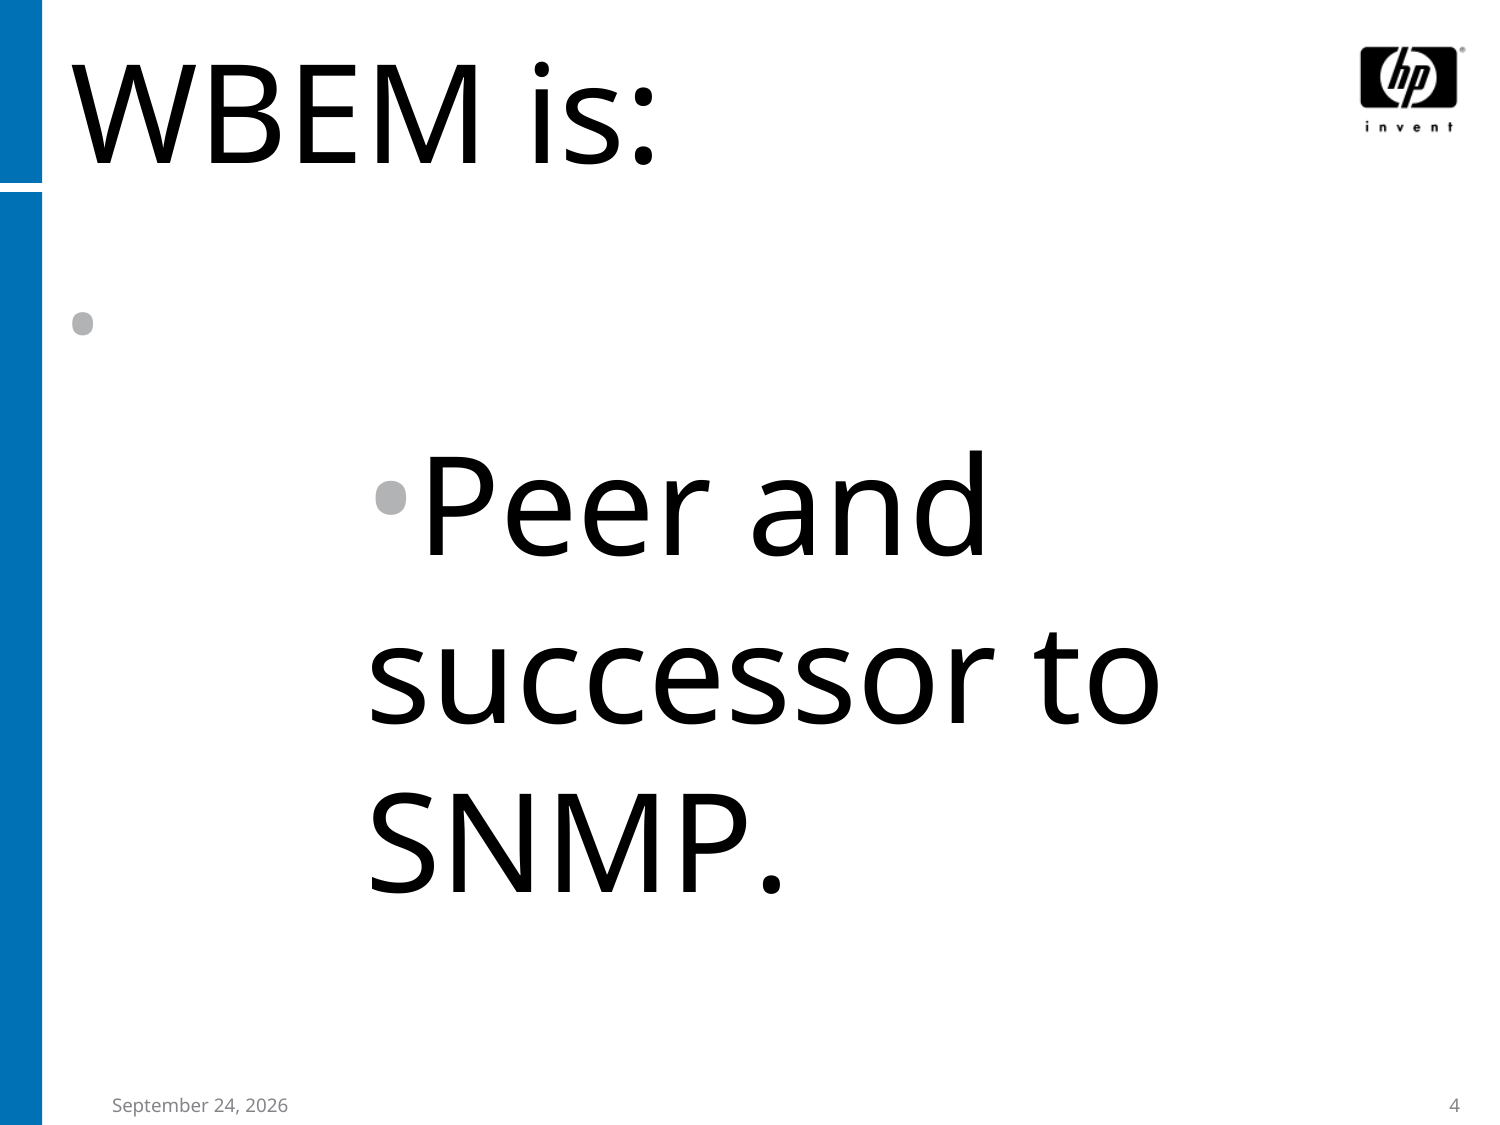

# WBEM is:
Peer and successor to SNMP.
4